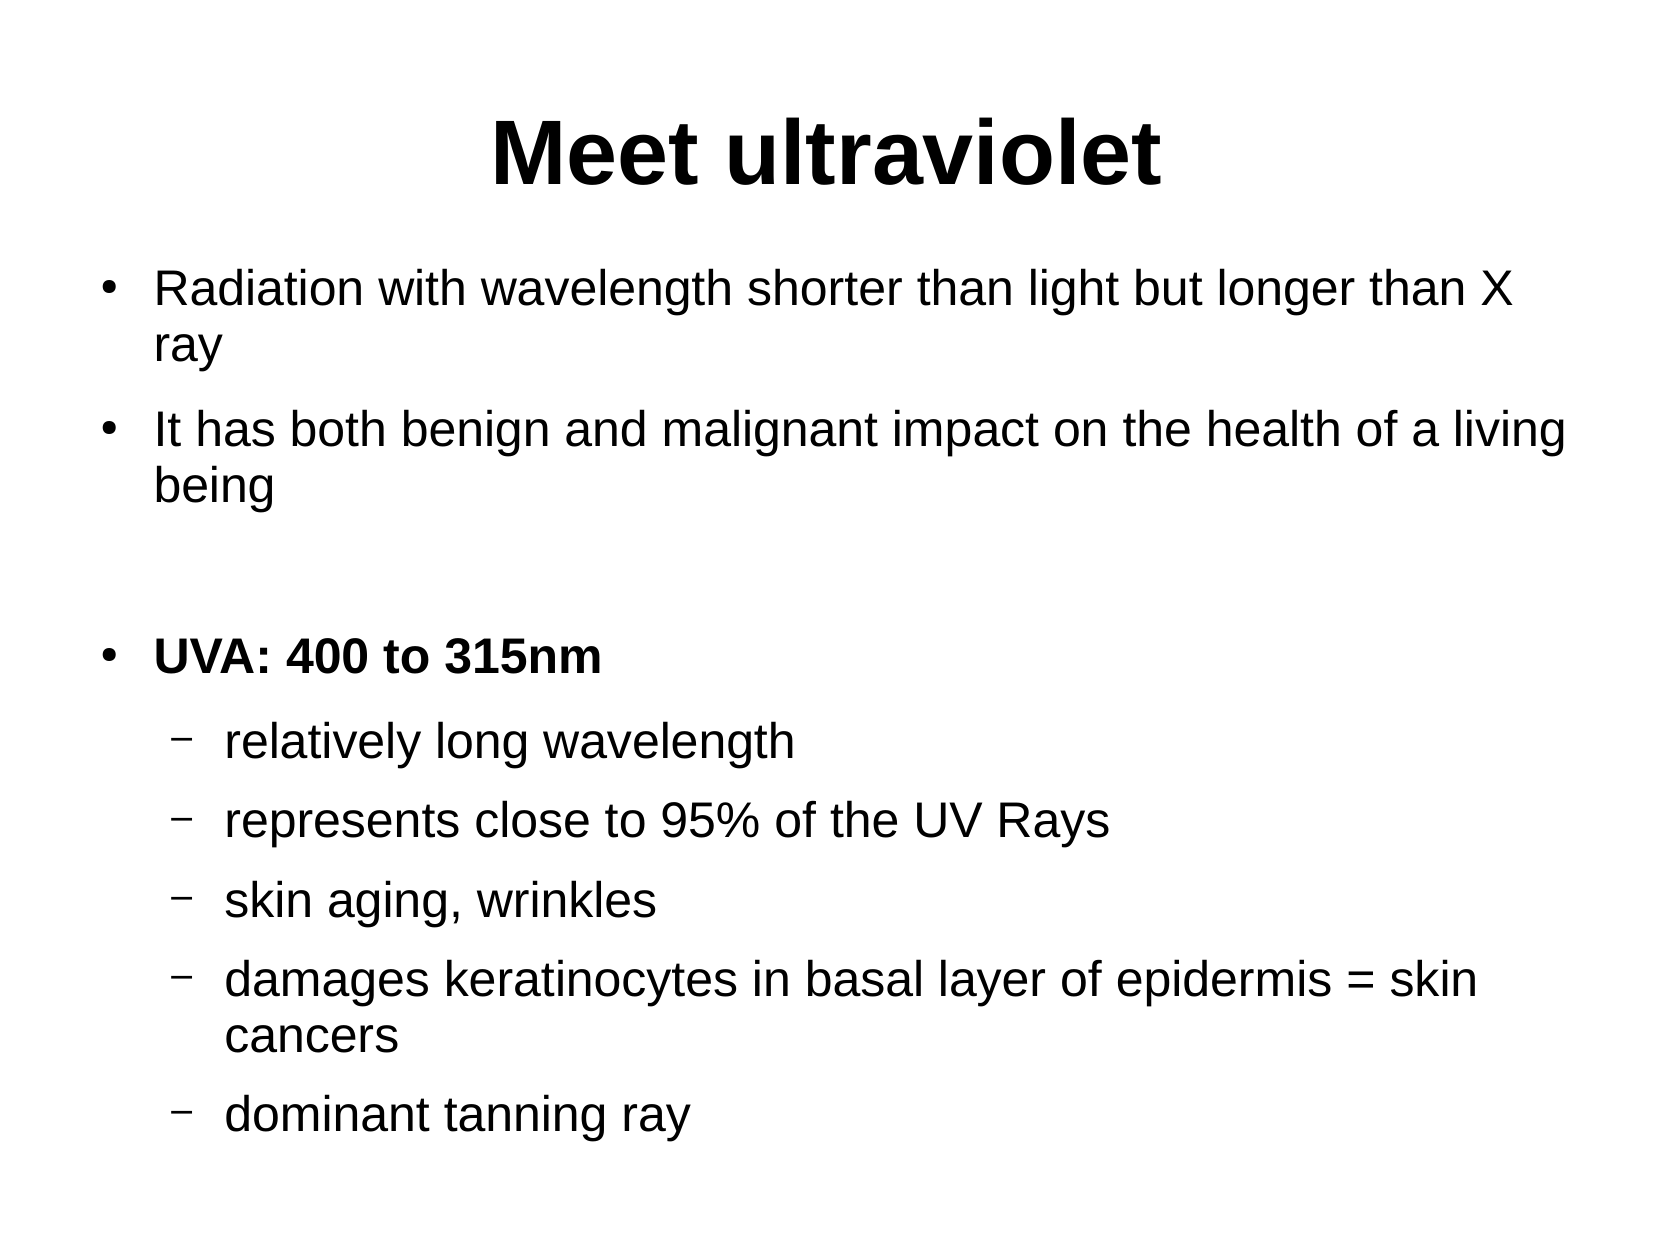

# Meet ultraviolet
Radiation with wavelength shorter than light but longer than X ray
It has both benign and malignant impact on the health of a living being
UVA: 400 to 315nm
relatively long wavelength
represents close to 95% of the UV Rays
skin aging, wrinkles
damages keratinocytes in basal layer of epidermis = skin cancers
dominant tanning ray